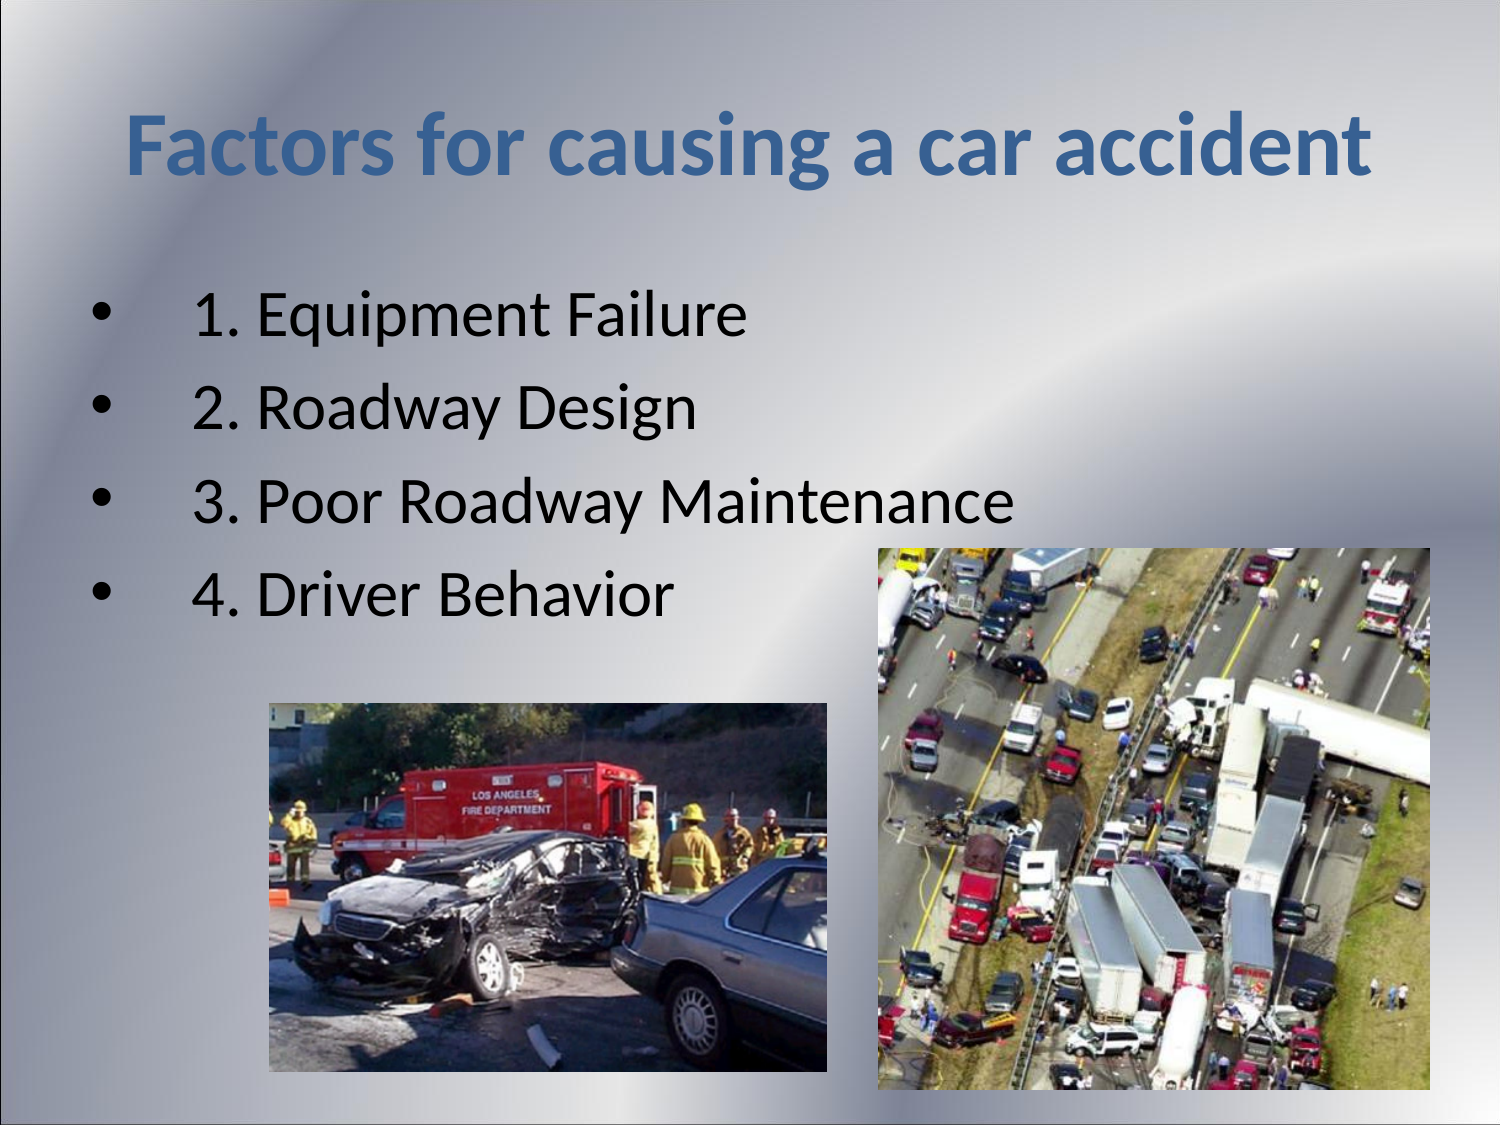

# Factors for causing a car accident
 1. Equipment Failure
 2. Roadway Design
 3. Poor Roadway Maintenance
 4. Driver Behavior